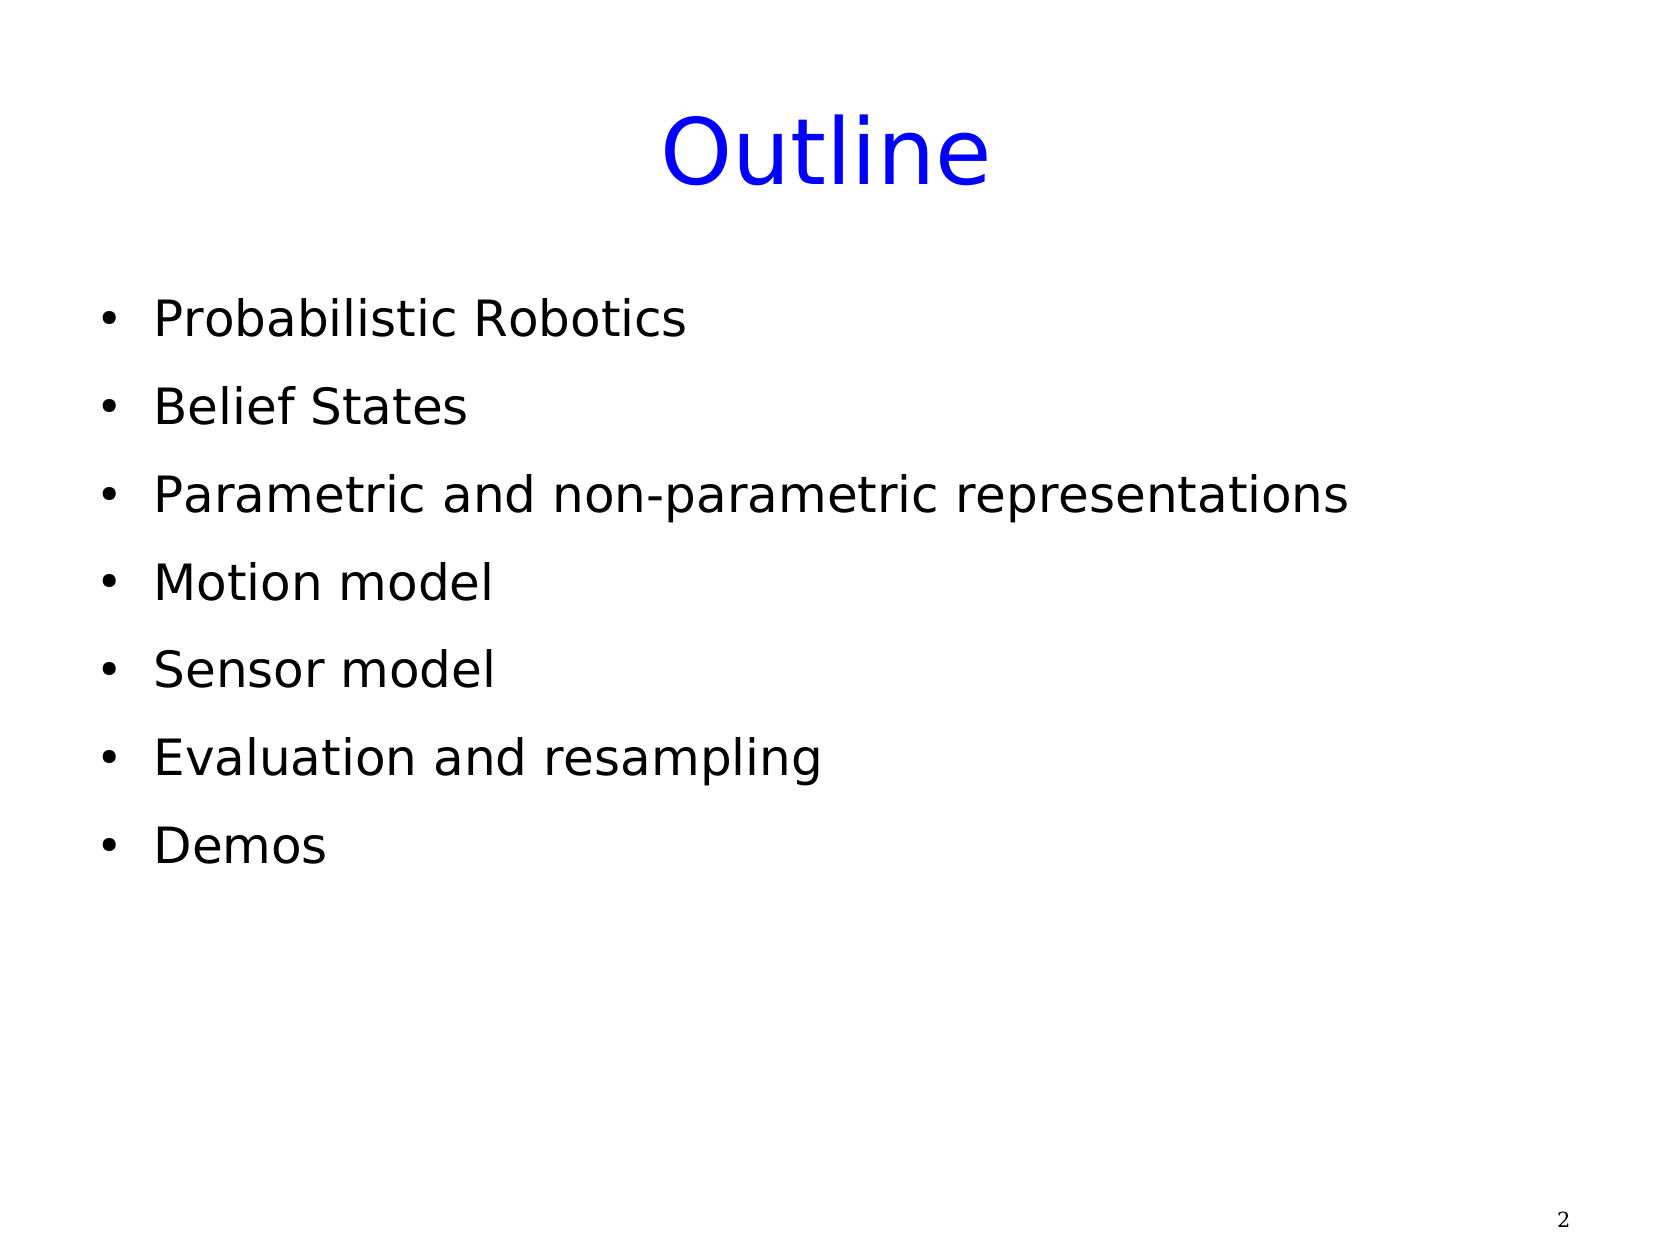

# Outline
Probabilistic Robotics
Belief States
Parametric and non-parametric representations
Motion model
Sensor model
Evaluation and resampling
Demos
2